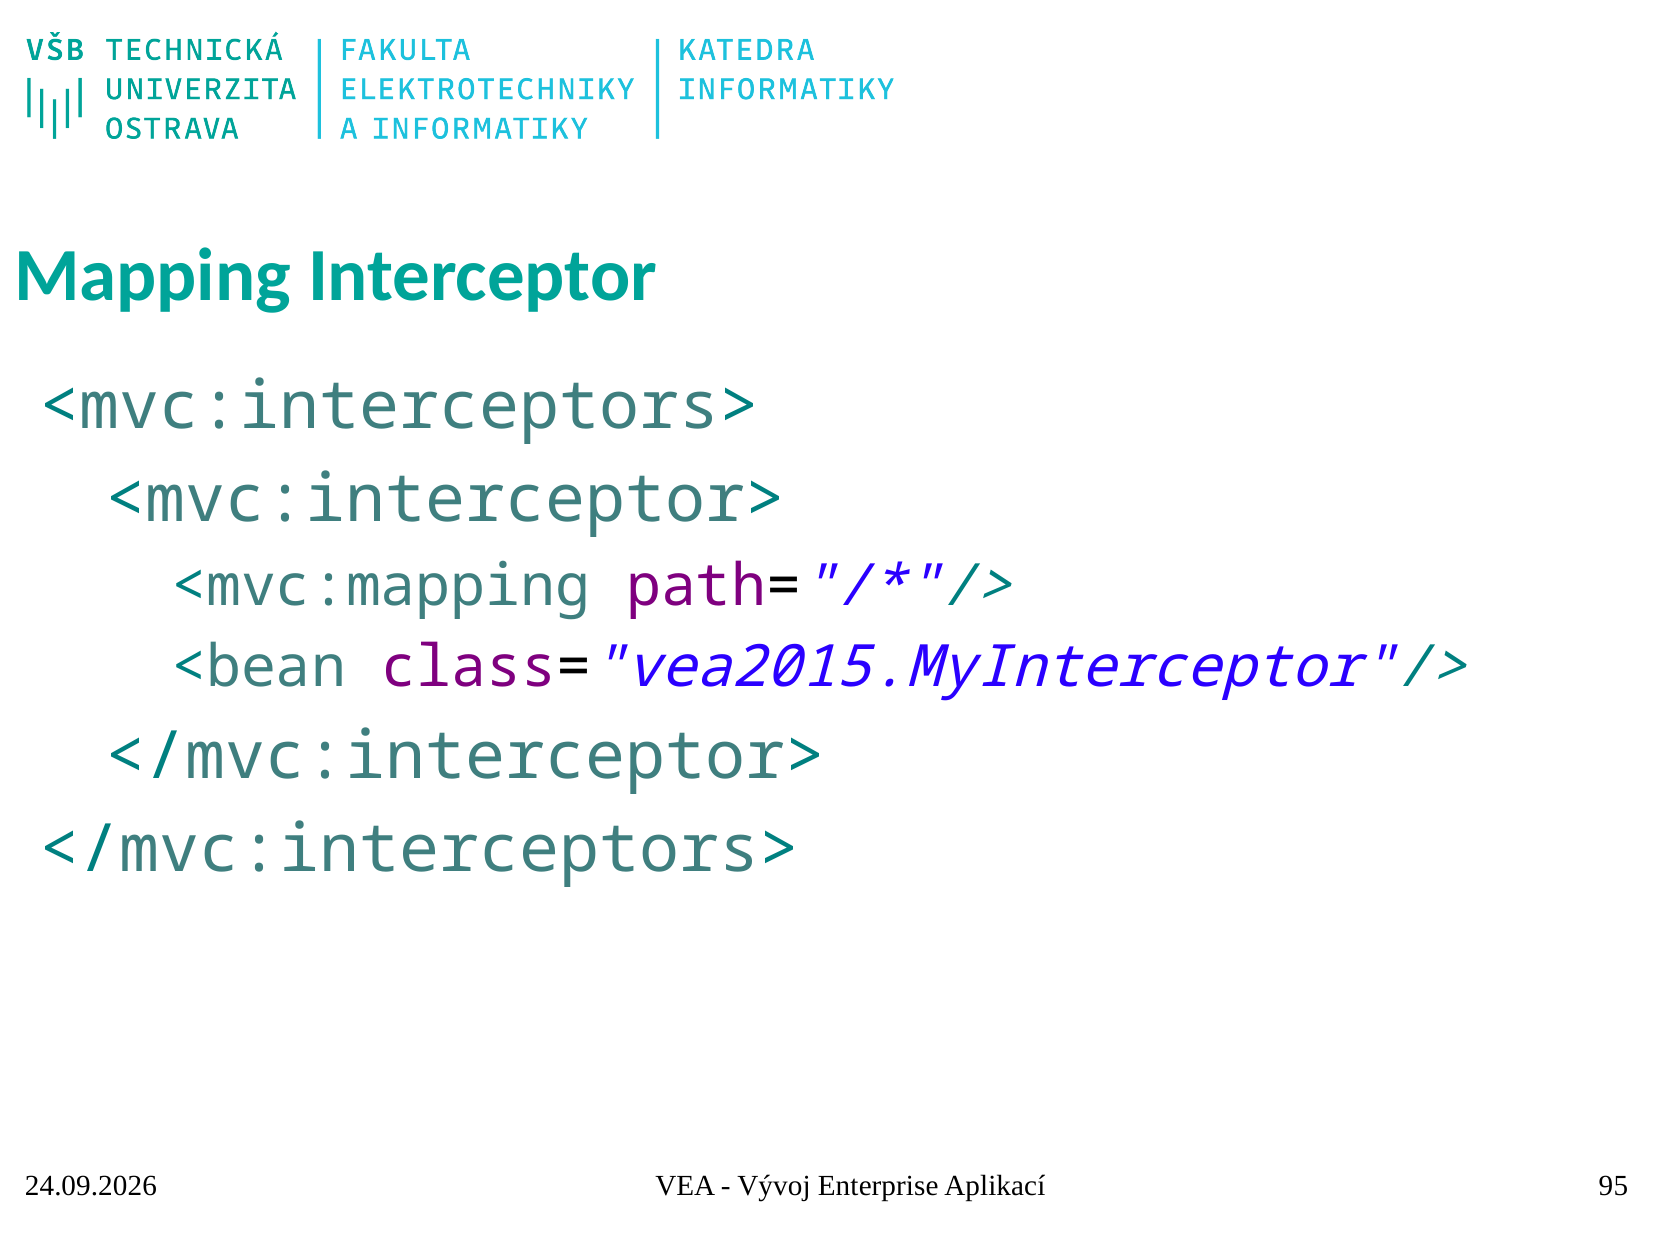

Mapping Interceptor
# <mvc:interceptors>
<mvc:interceptor>
<mvc:mapping path="/*"/>
<bean class="vea2015.MyInterceptor"/>
</mvc:interceptor>
</mvc:interceptors>
VEA - Vývoj Enterprise Aplikací
95